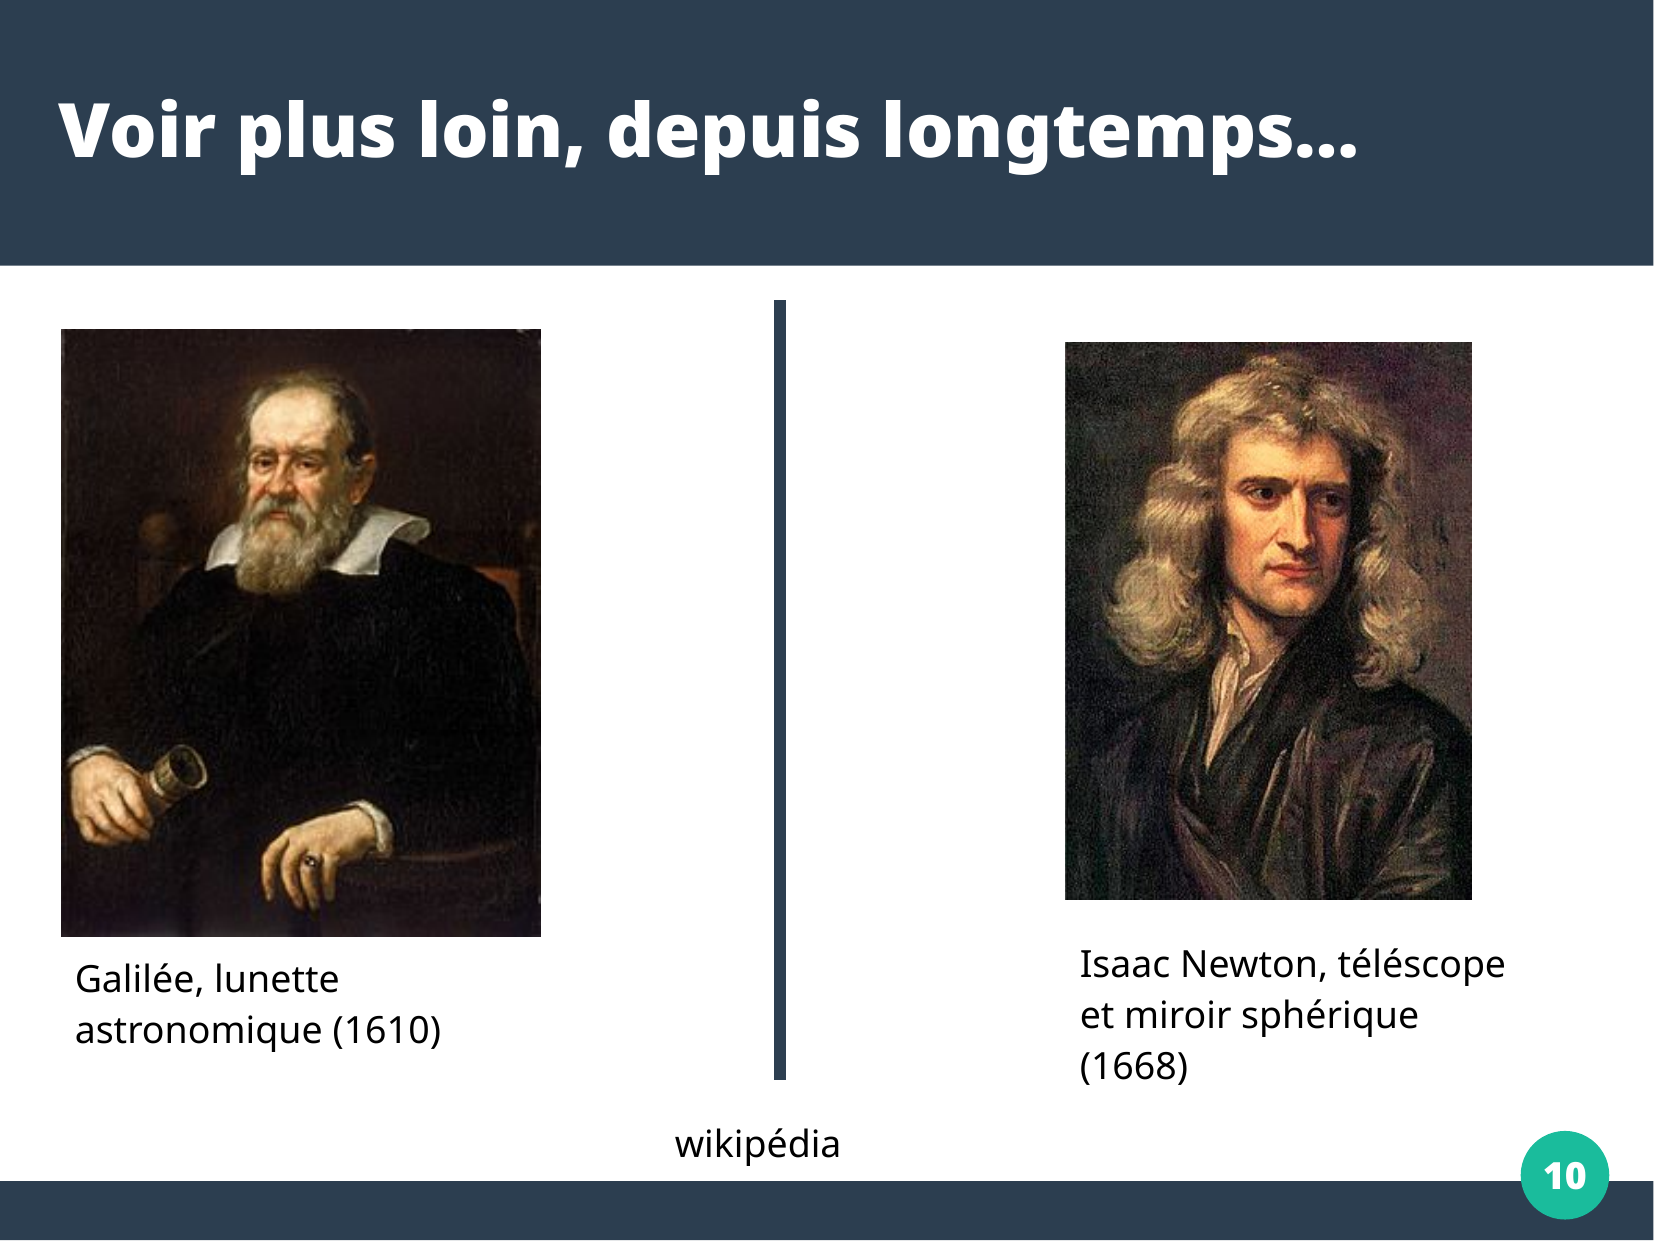

# Voir plus loin, depuis longtemps…
Isaac Newton, téléscope et miroir sphérique (1668)
Galilée, lunette astronomique (1610)
wikipédia
10